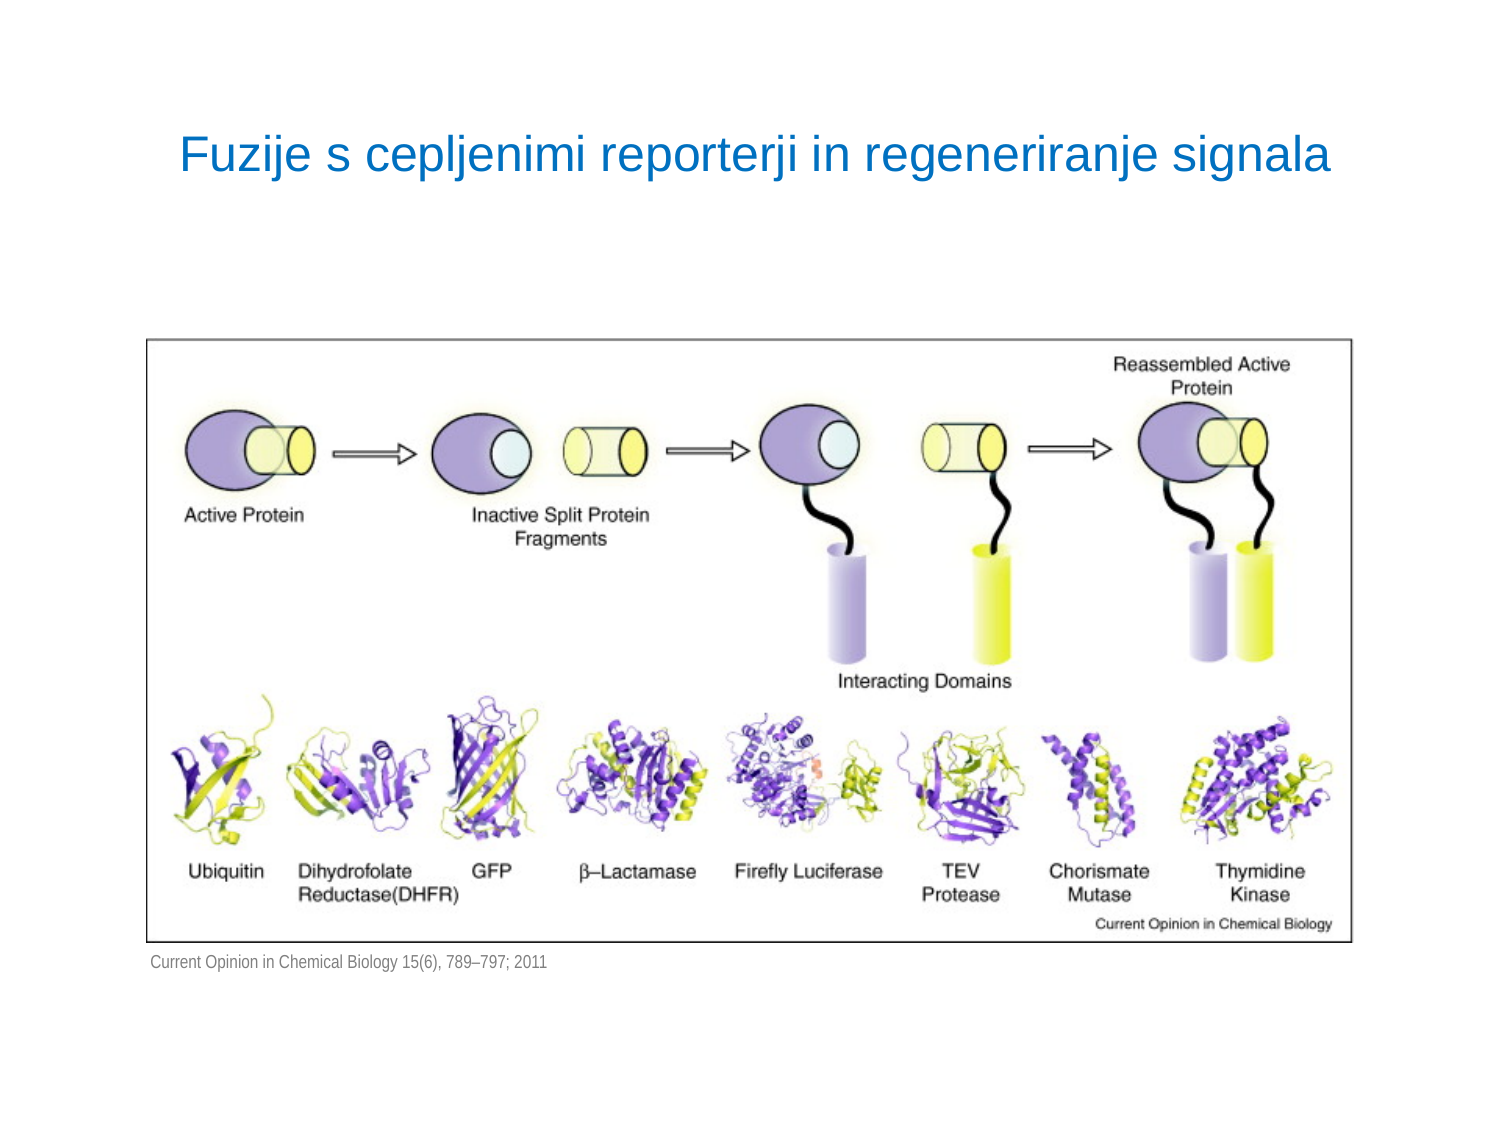

Fuzije s cepljenimi reporterji in regeneriranje signala
Current Opinion in Chemical Biology 15(6), 789–797; 2011